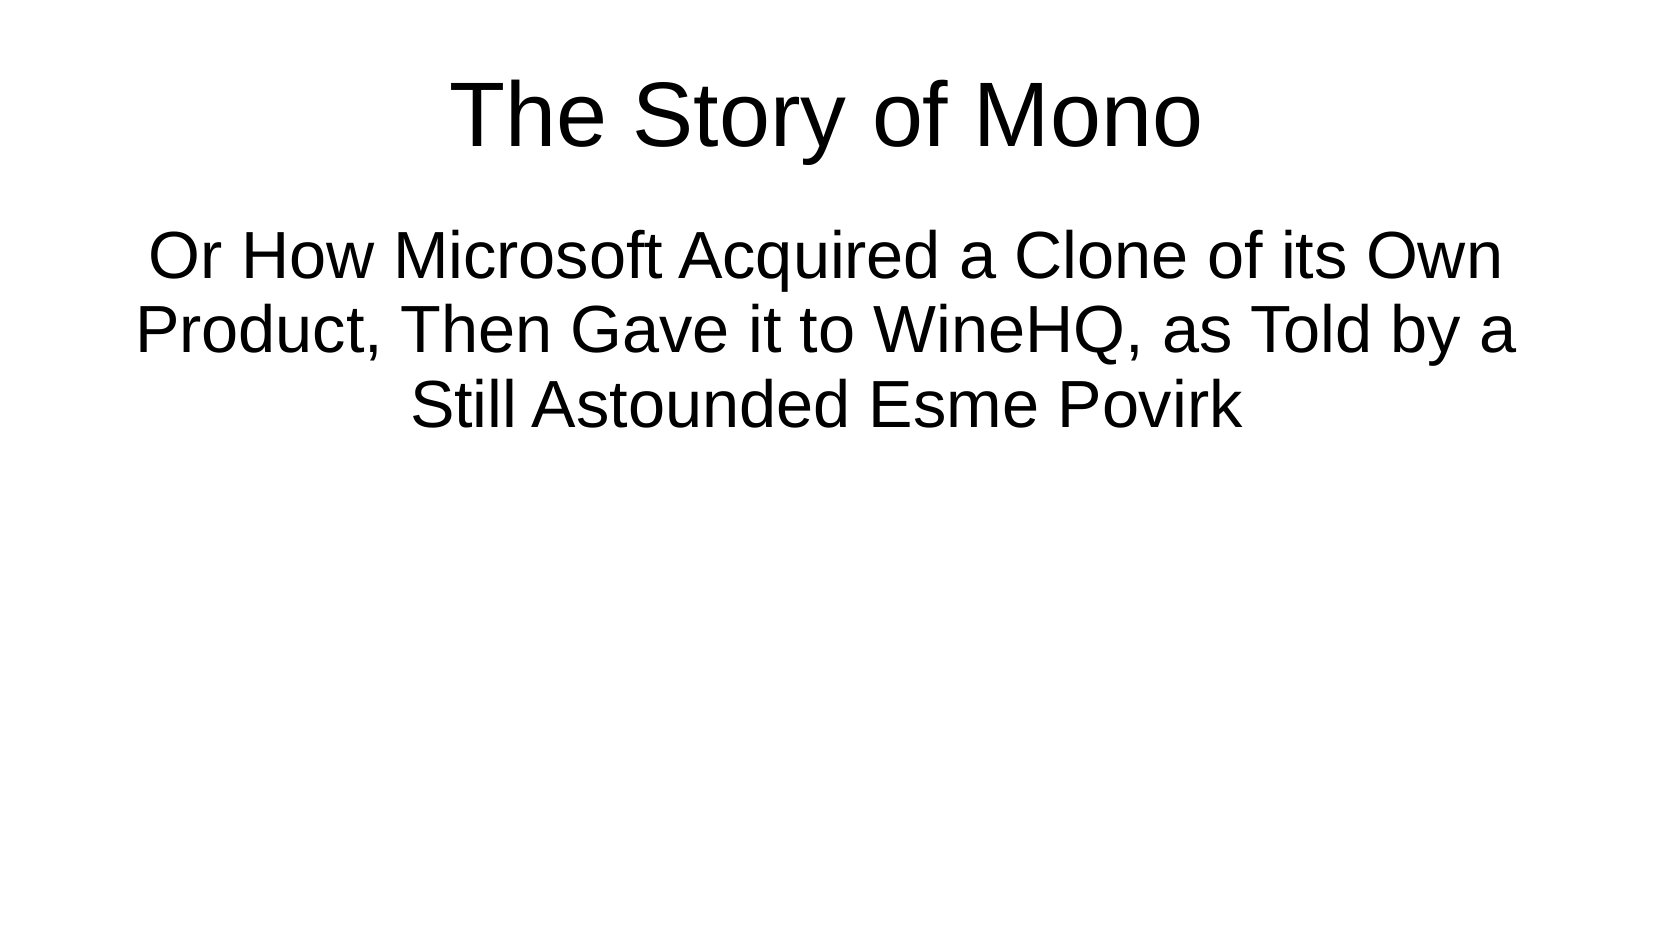

# The Story of Mono
Or How Microsoft Acquired a Clone of its Own Product, Then Gave it to WineHQ, as Told by a Still Astounded Esme Povirk